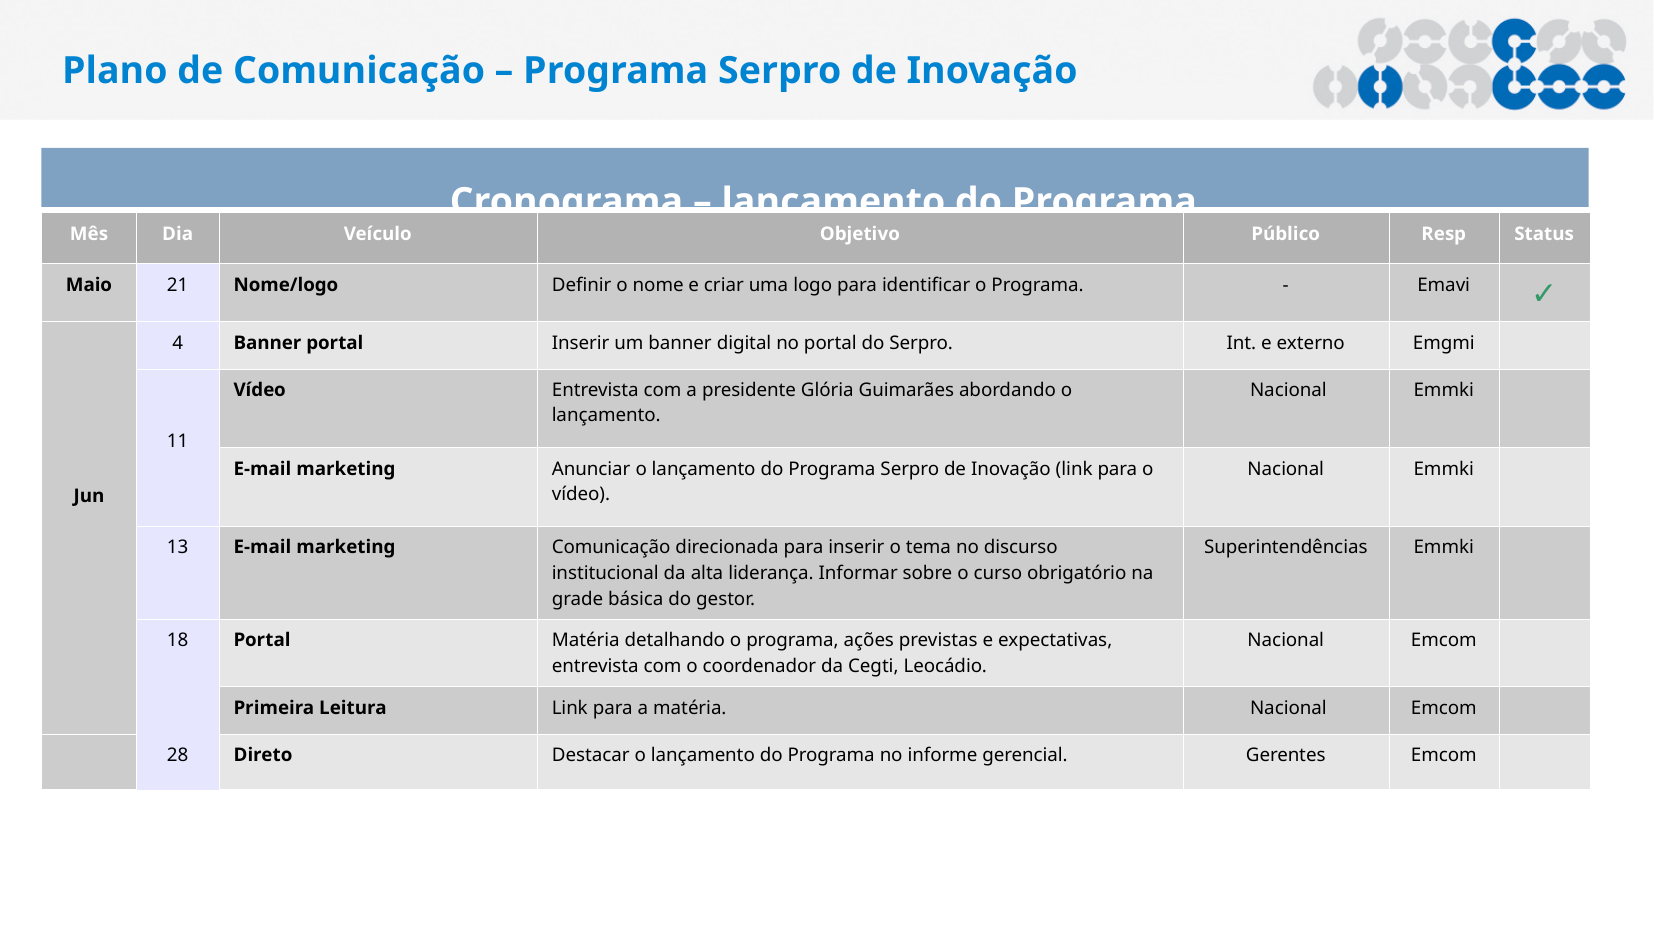

Plano de Comunicação – Programa Serpro de Inovação
Cronograma – lançamento do Programa
| Mês | Dia | Veículo | Objetivo | Público | Resp | Status |
| --- | --- | --- | --- | --- | --- | --- |
| Maio | 21 | Nome/logo | Definir o nome e criar uma logo para identificar o Programa. | - | Emavi | ✓ |
| Jun | 4 | Banner portal | Inserir um banner digital no portal do Serpro. | Int. e externo | Emgmi | |
| | 11 | Vídeo | Entrevista com a presidente Glória Guimarães abordando o lançamento. | Nacional | Emmki | |
| | | E-mail marketing | Anunciar o lançamento do Programa Serpro de Inovação (link para o vídeo). | Nacional | Emmki | |
| | 13 | E-mail marketing | Comunicação direcionada para inserir o tema no discurso institucional da alta liderança. Informar sobre o curso obrigatório na grade básica do gestor. | Superintendências | Emmki | |
| | 18 | Portal | Matéria detalhando o programa, ações previstas e expectativas, entrevista com o coordenador da Cegti, Leocádio. | Nacional | Emcom | |
| | | Primeira Leitura | Link para a matéria. | Nacional | Emcom | |
| | 28 | Direto | Destacar o lançamento do Programa no informe gerencial. | Gerentes | Emcom | |